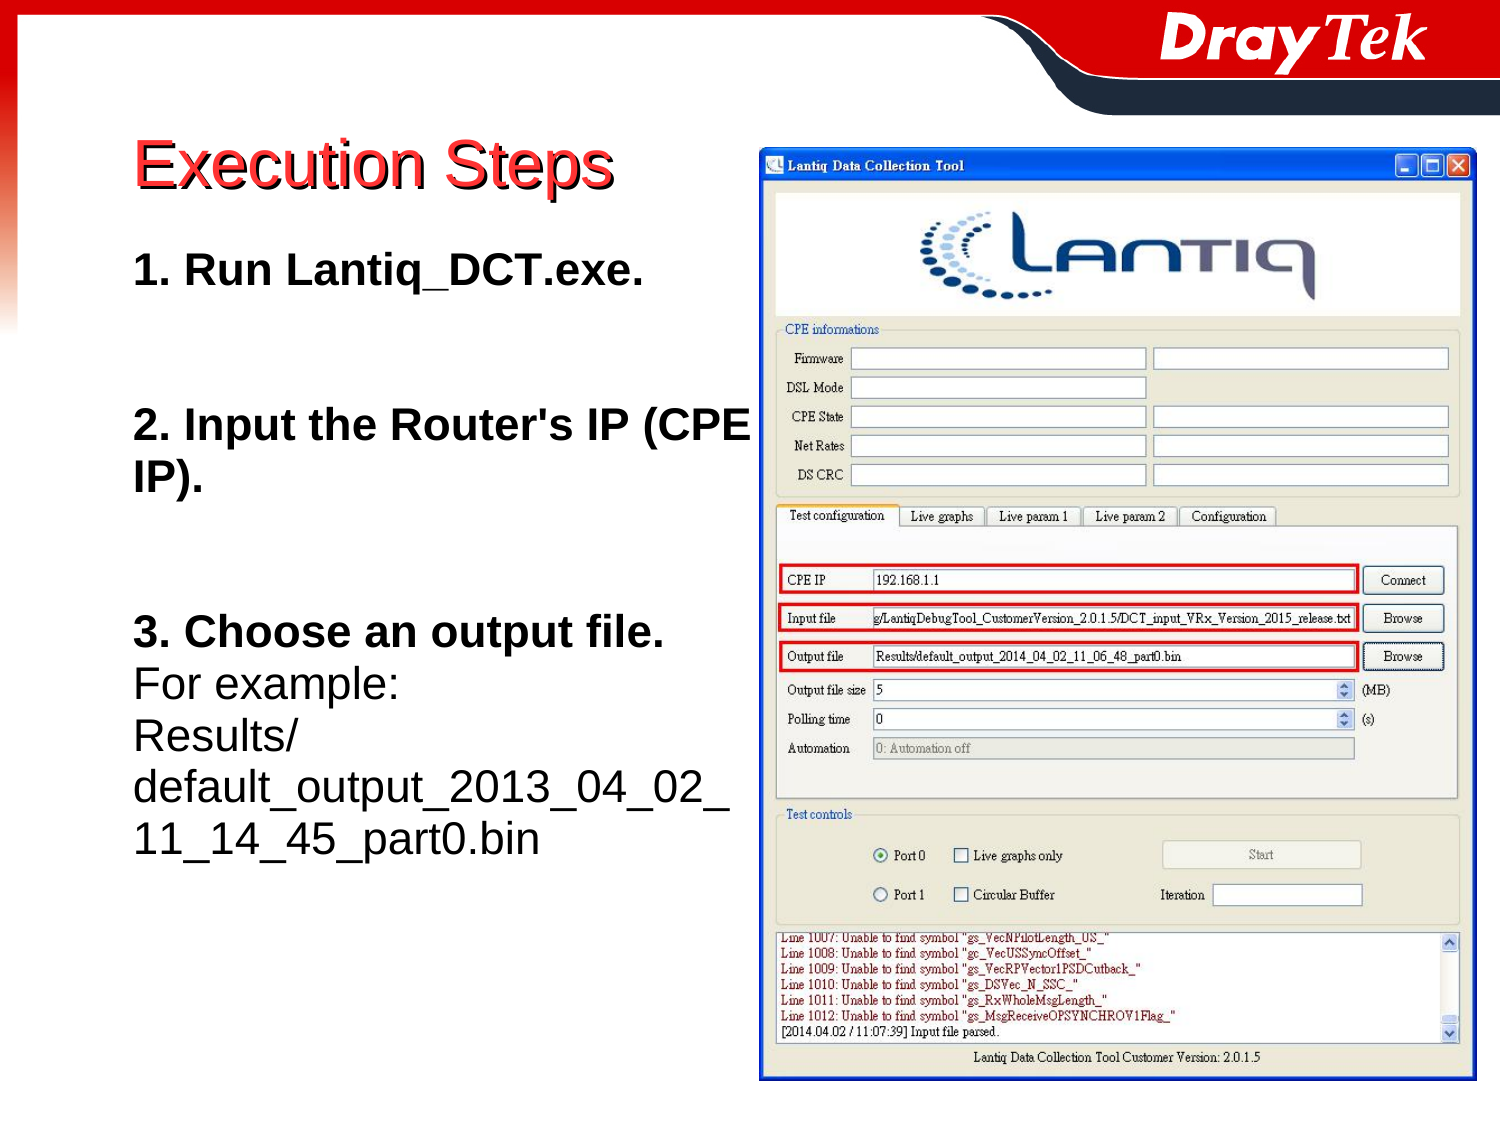

Execution Steps
1. Run Lantiq_DCT.exe.
2. Input the Router's IP (CPE IP).
3. Choose an output file.
For example:
Results/default_output_2013_04_02_11_14_45_part0.bin